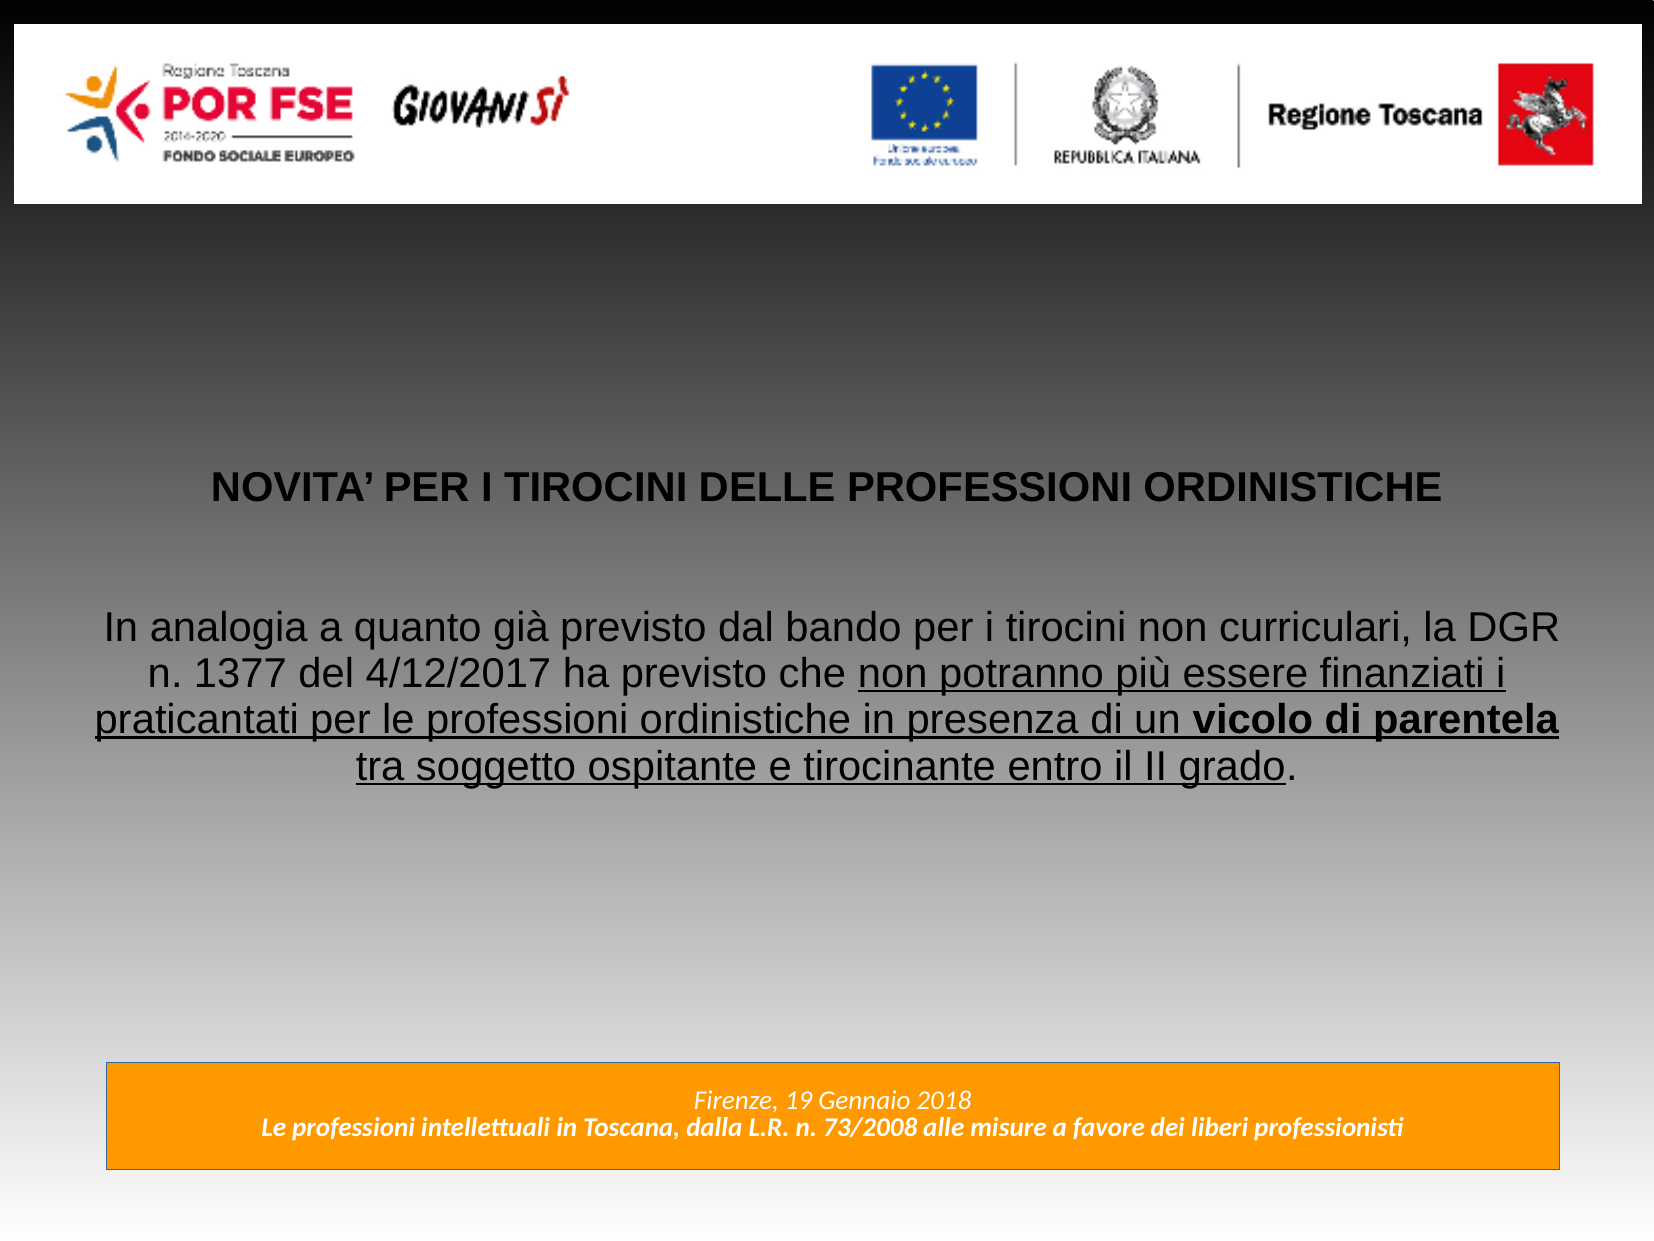

#
NOVITA’ PER I TIROCINI DELLE PROFESSIONI ORDINISTICHE
 In analogia a quanto già previsto dal bando per i tirocini non curriculari, la DGR n. 1377 del 4/12/2017 ha previsto che non potranno più essere finanziati i praticantati per le professioni ordinistiche in presenza di un vicolo di parentela tra soggetto ospitante e tirocinante entro il II grado.
Firenze, 19 Gennaio 2018
Le professioni intellettuali in Toscana, dalla L.R. n. 73/2008 alle misure a favore dei liberi professionisti